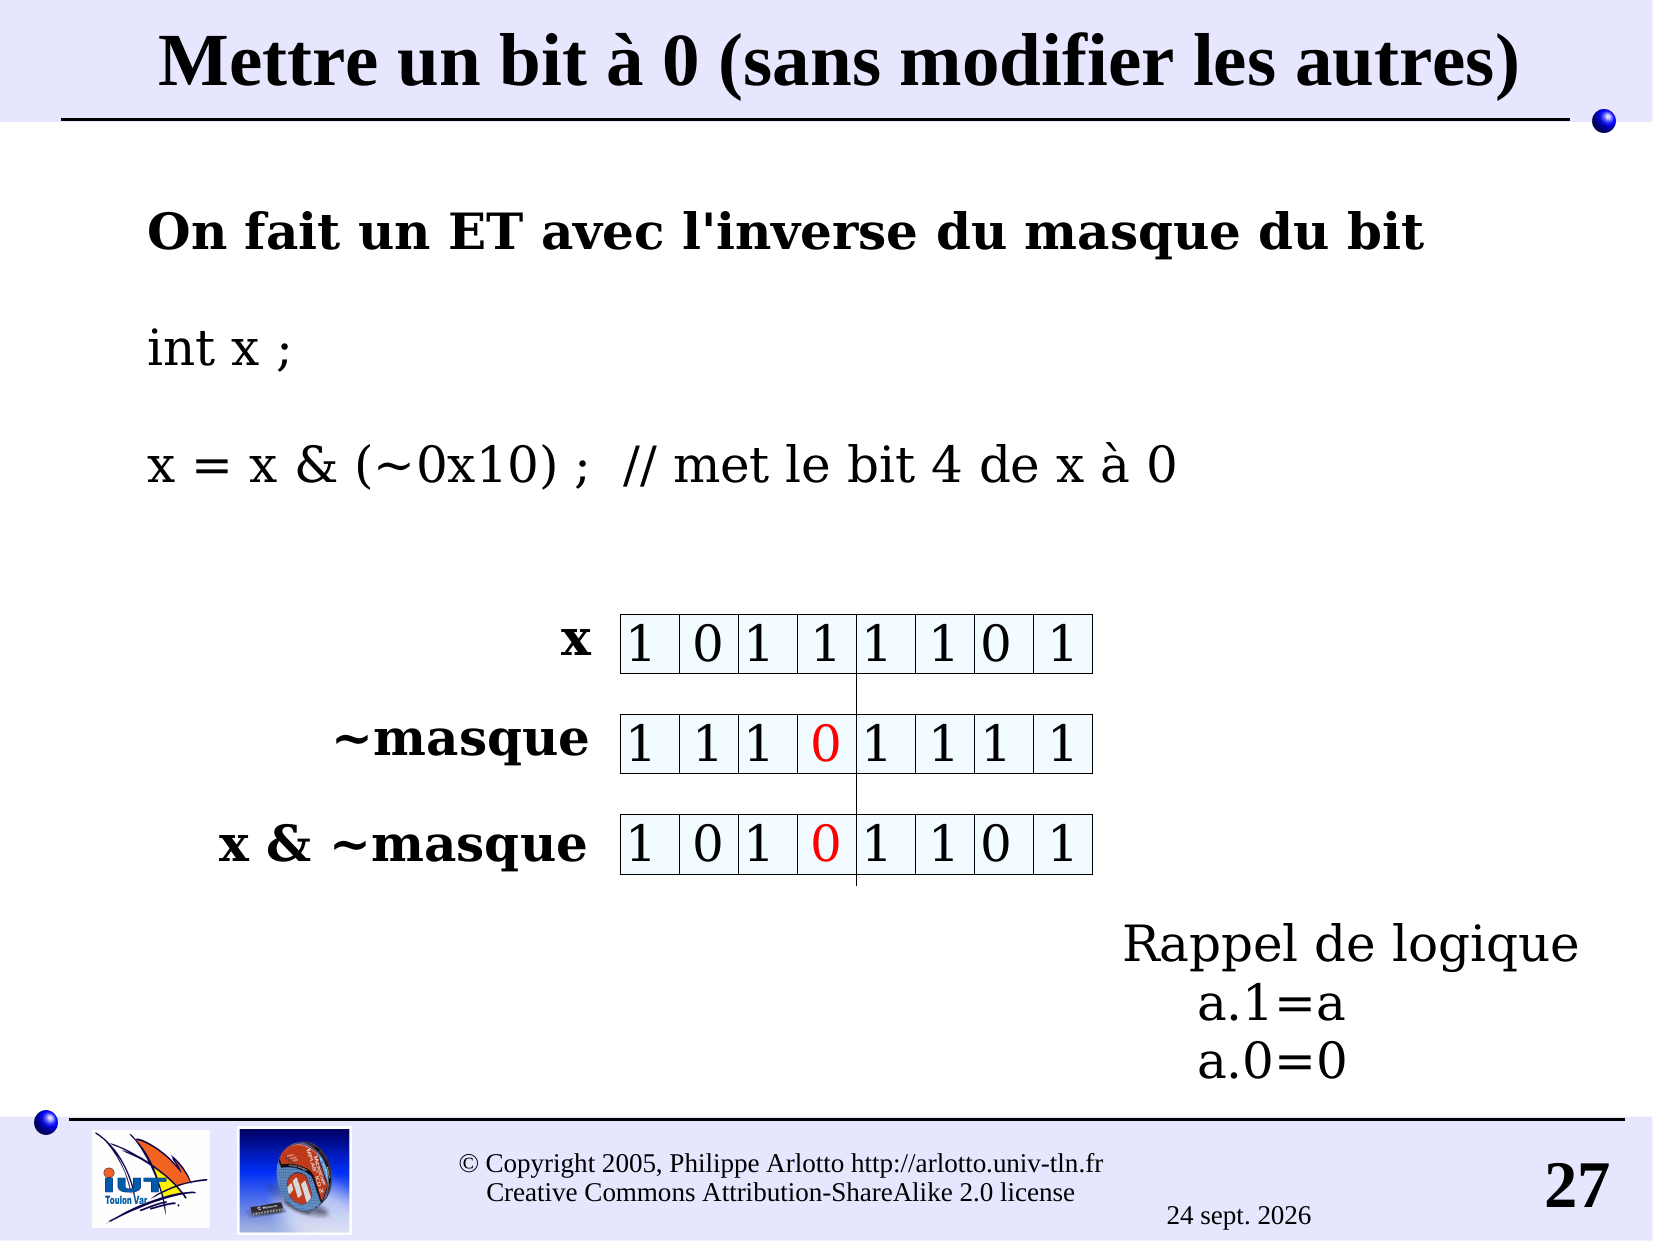

# Mettre un bit à 0 (sans modifier les autres)
On fait un ET avec l'inverse du masque du bit
int x ;
x = x & (~0x10) ; // met le bit 4 de x à 0
x
1
0
1
1
1
1
0
1
~masque
1
1
1
0
1
1
1
1
x & ~masque
1
0
1
0
1
1
0
1
Rappel de logique
	a.1=a
	a.0=0